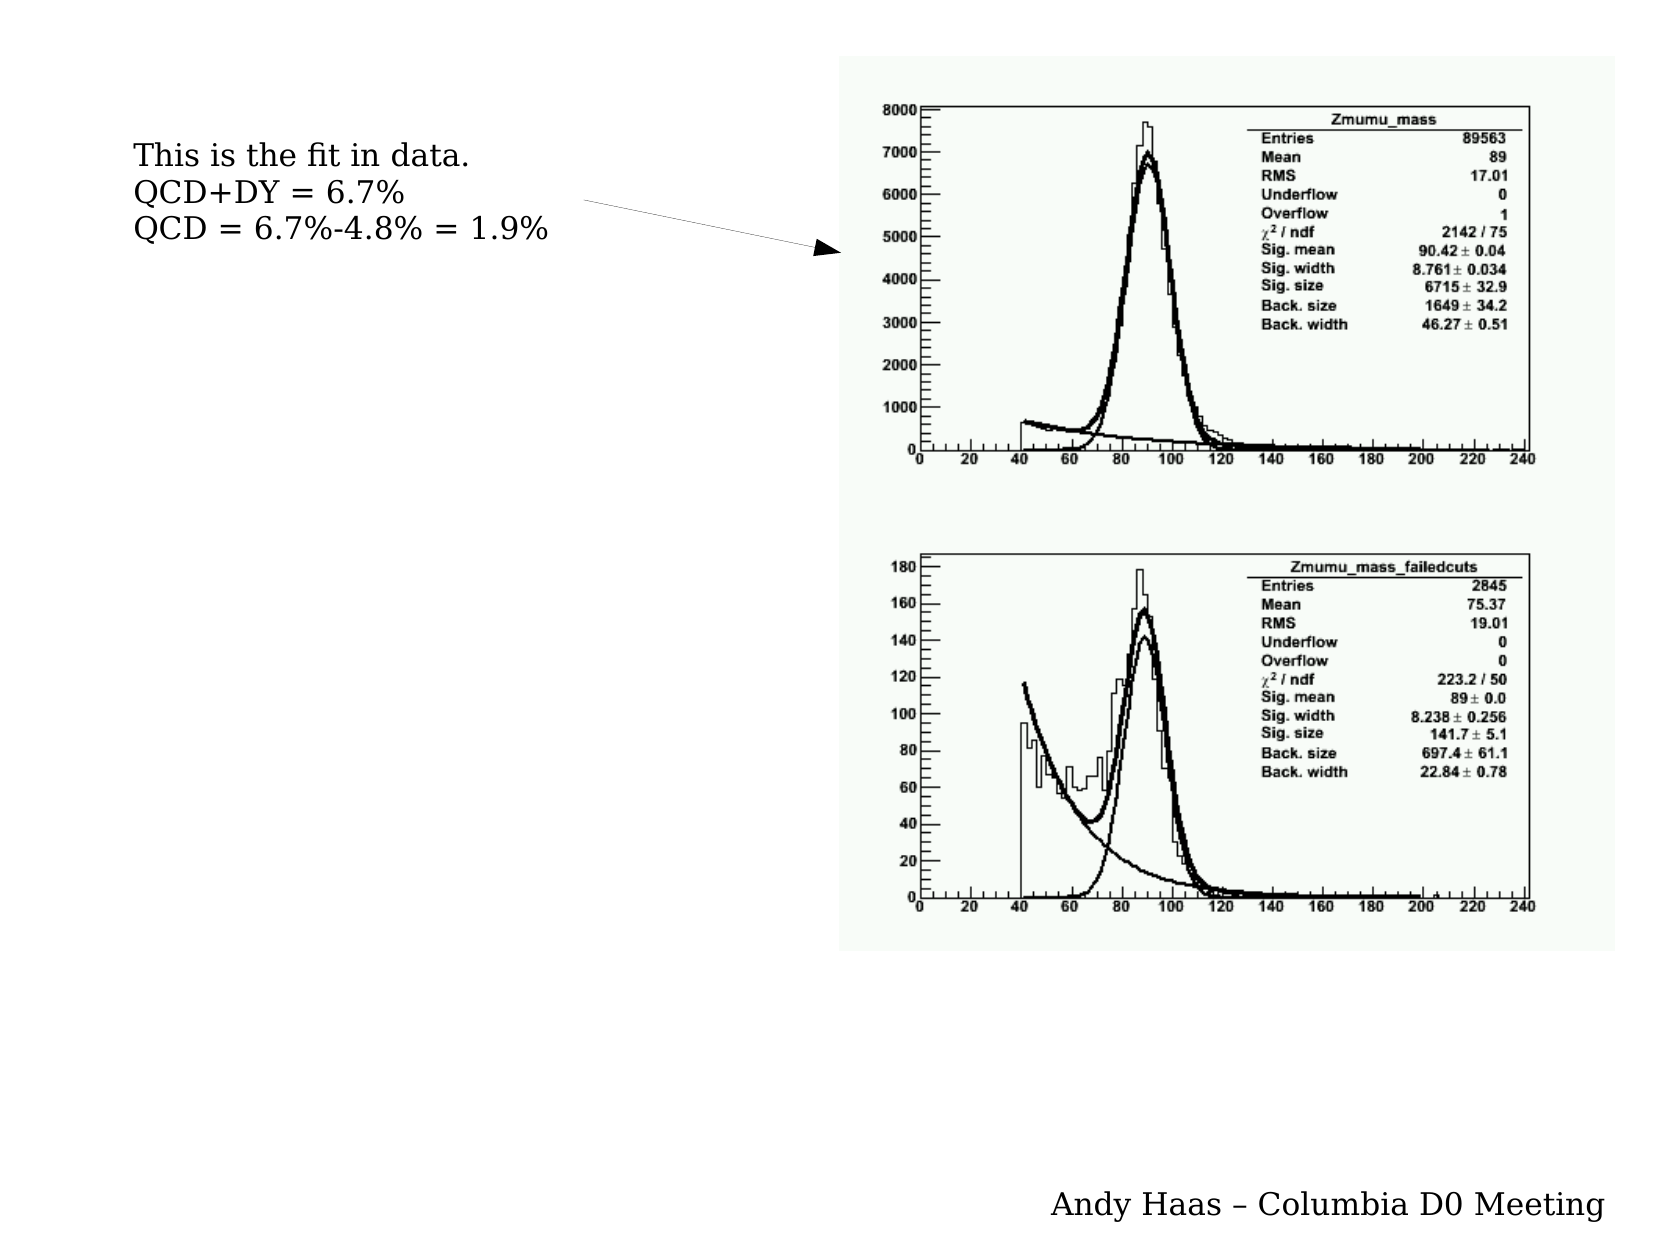

This is the fit in data.
QCD+DY = 6.7%
QCD = 6.7%-4.8% = 1.9%